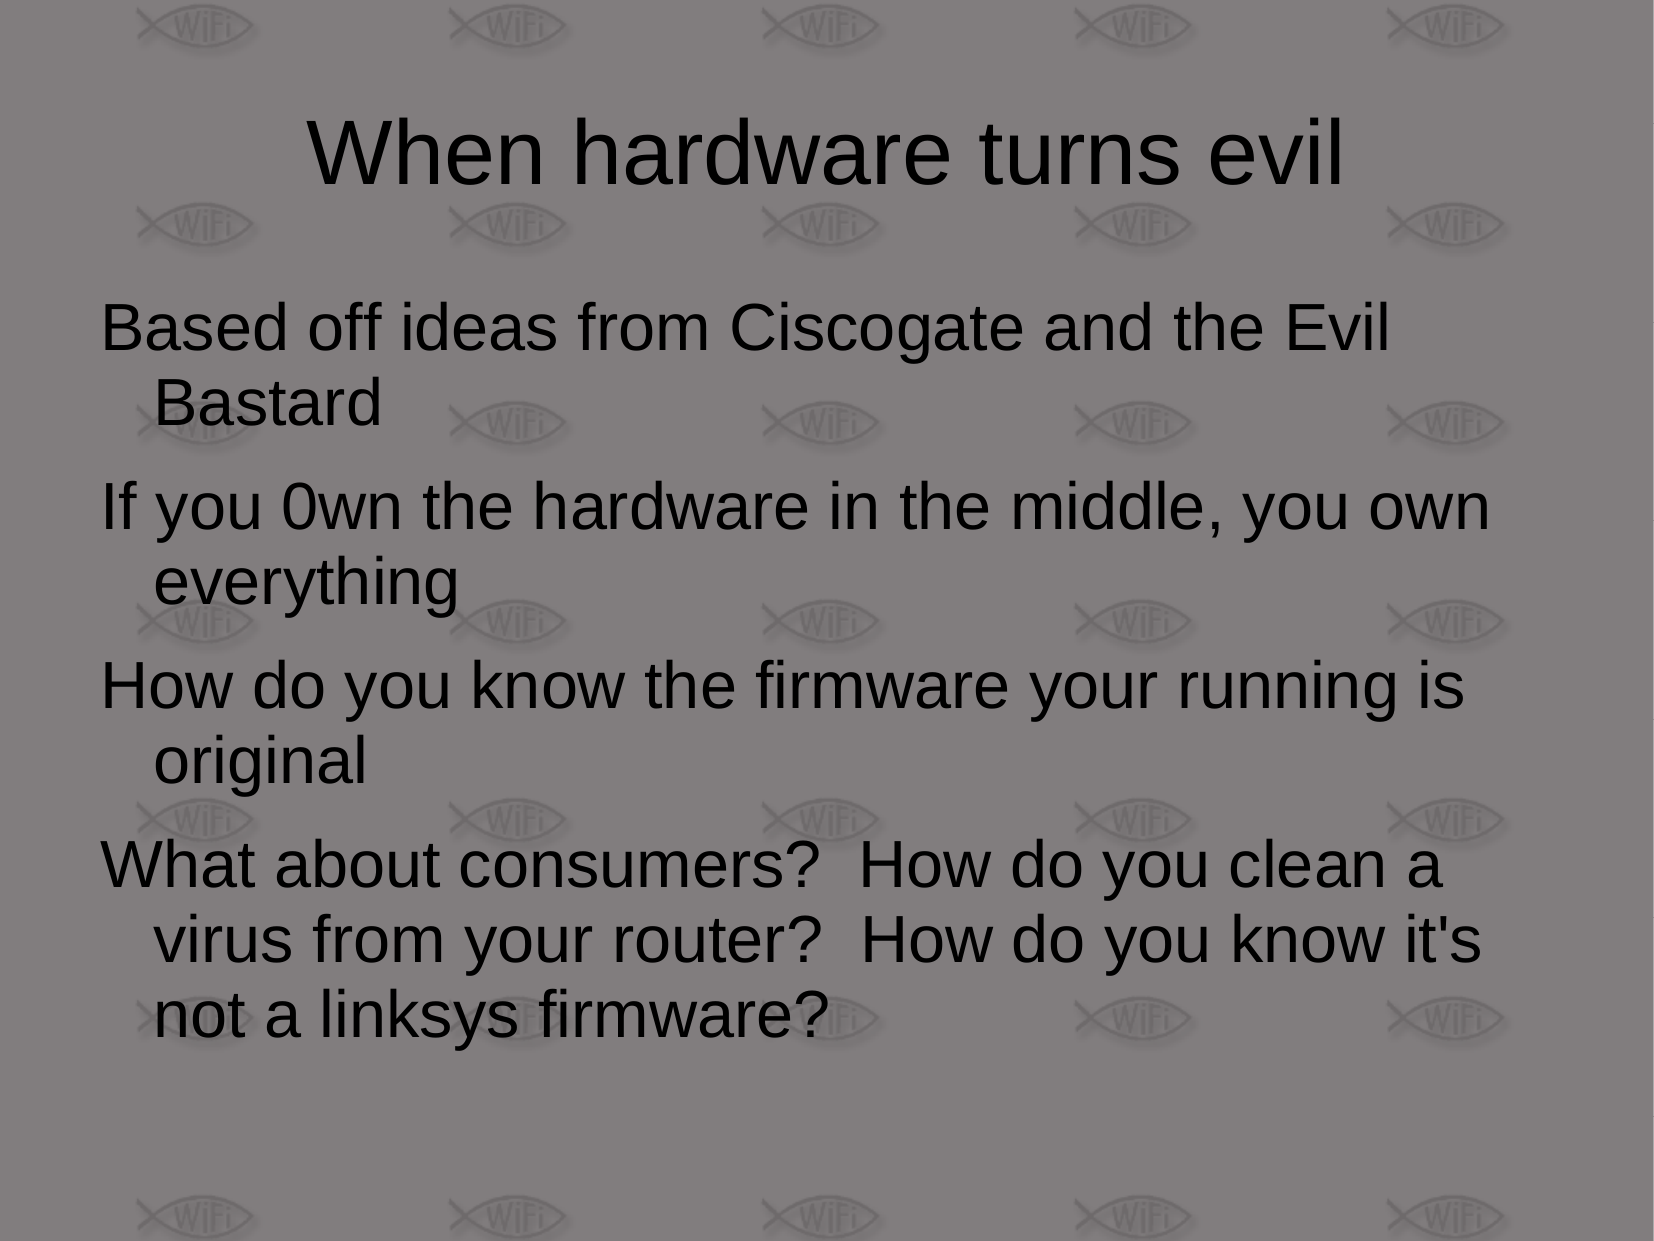

# When hardware turns evil
Based off ideas from Ciscogate and the Evil Bastard
If you 0wn the hardware in the middle, you own everything
How do you know the firmware your running is original
What about consumers? How do you clean a virus from your router? How do you know it's not a linksys firmware?